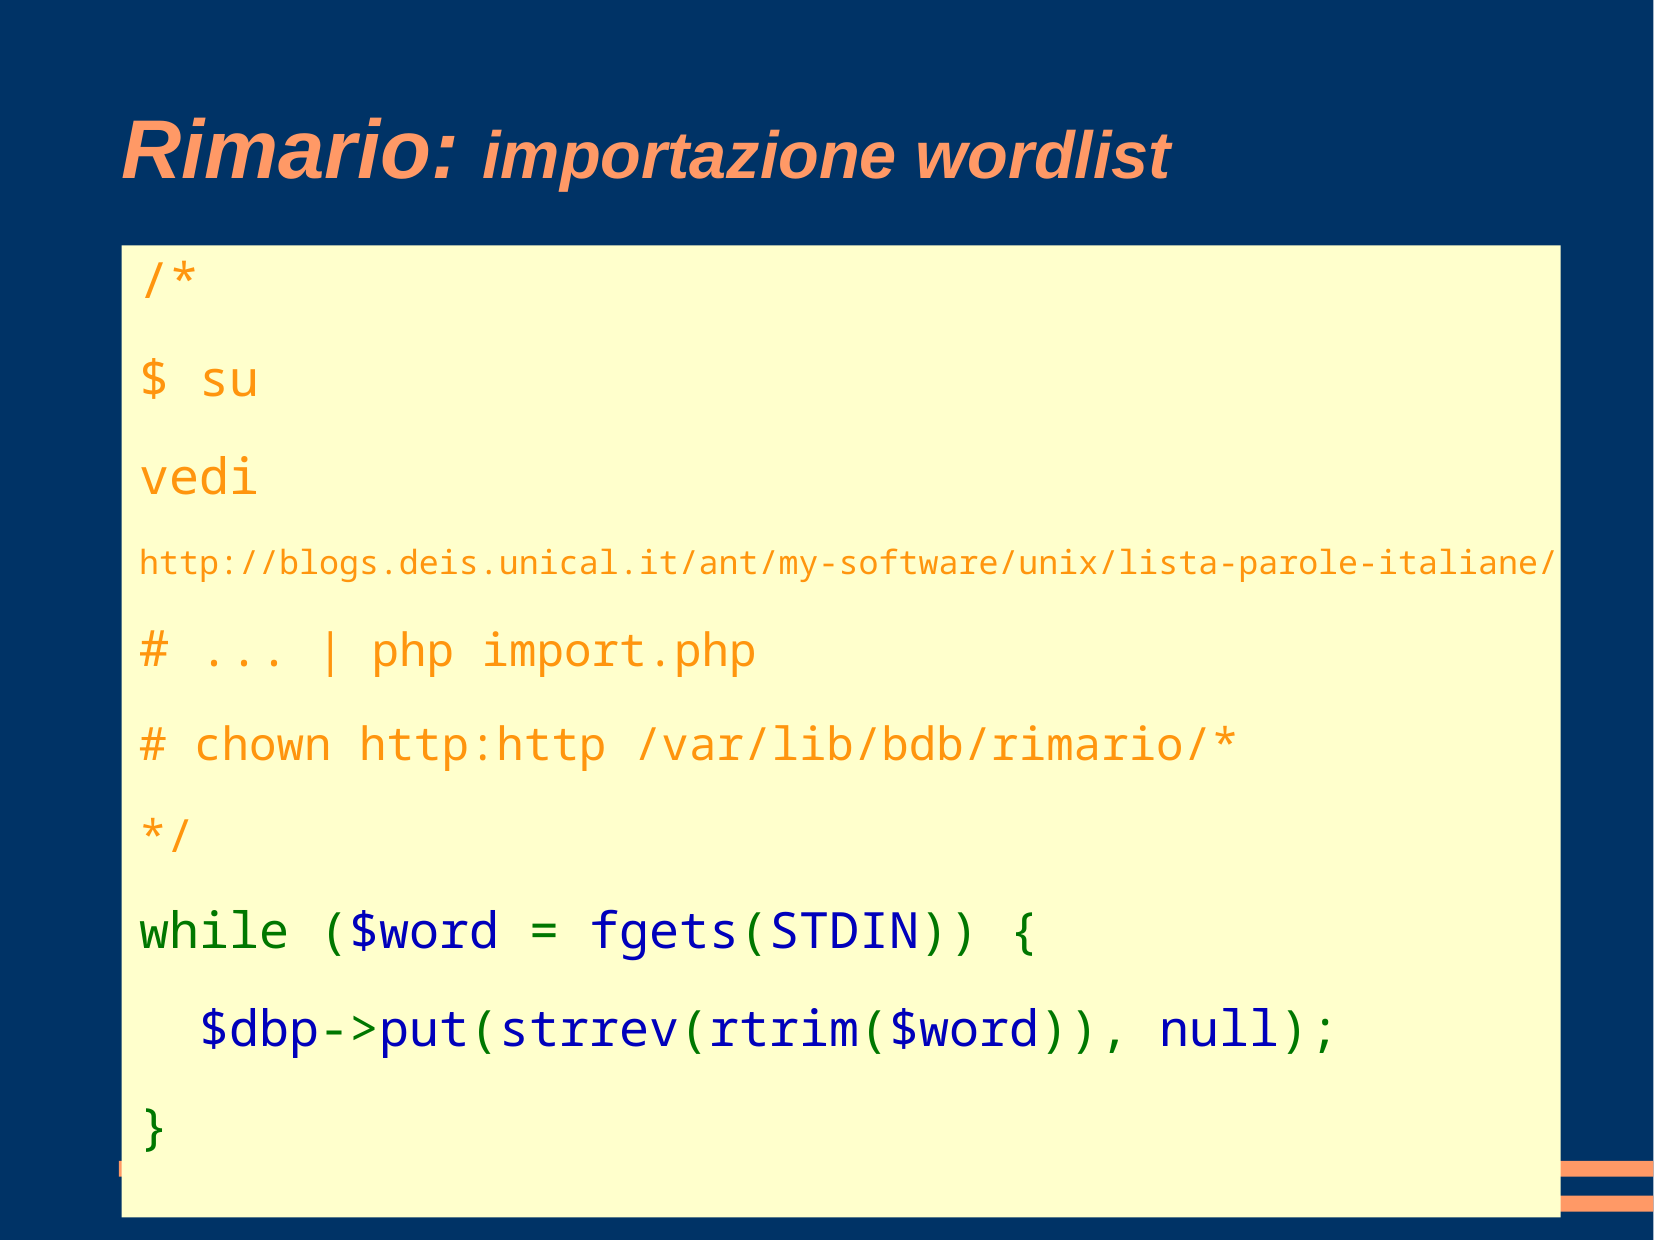

# Rimario: importazione wordlist
/*
$ su
vedi
http://blogs.deis.unical.it/ant/my-software/unix/lista-parole-italiane/
# ... | php import.php
# chown http:http /var/lib/bdb/rimario/*
*/
while ($word = fgets(STDIN)) {
 $dbp->put(strrev(rtrim($word)), null);
}